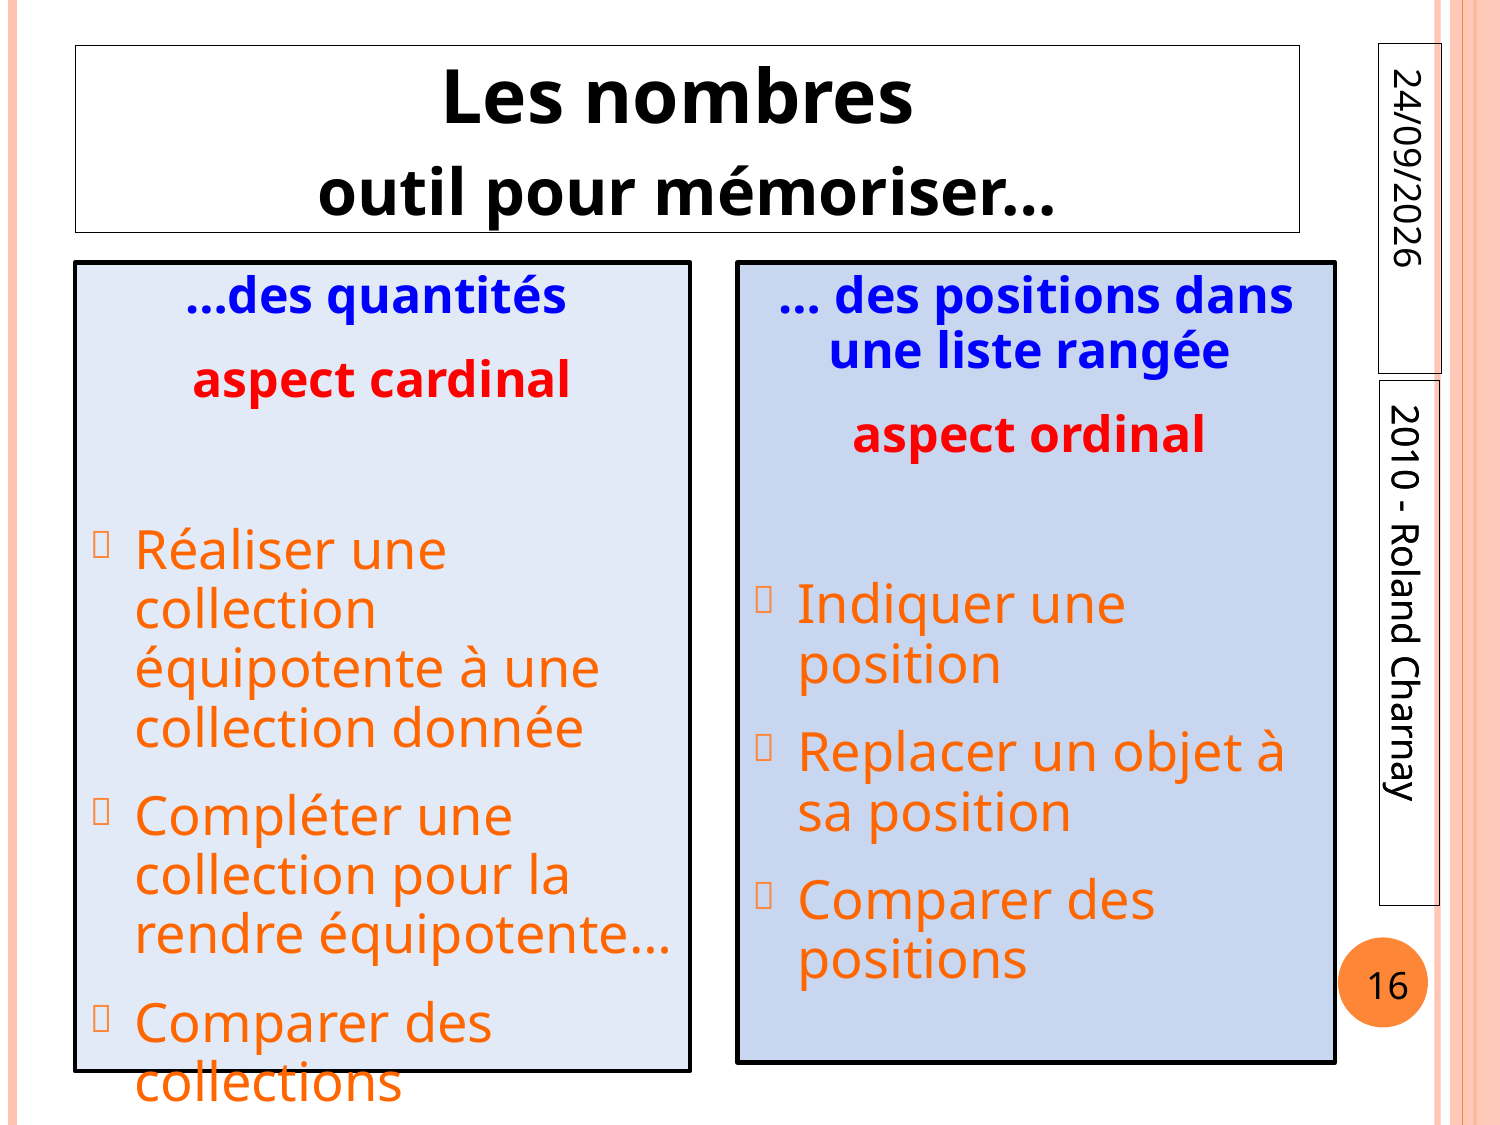

# Les nombres outil pour mémoriser…
…des quantités
aspect cardinal
Réaliser une collection équipotente à une collection donnée
Compléter une collection pour la rendre équipotente…
Comparer des collections
… des positions dans une liste rangée
aspect ordinal
Indiquer une position
Replacer un objet à sa position
Comparer des positions
<footer>2010 - Roland Charnay